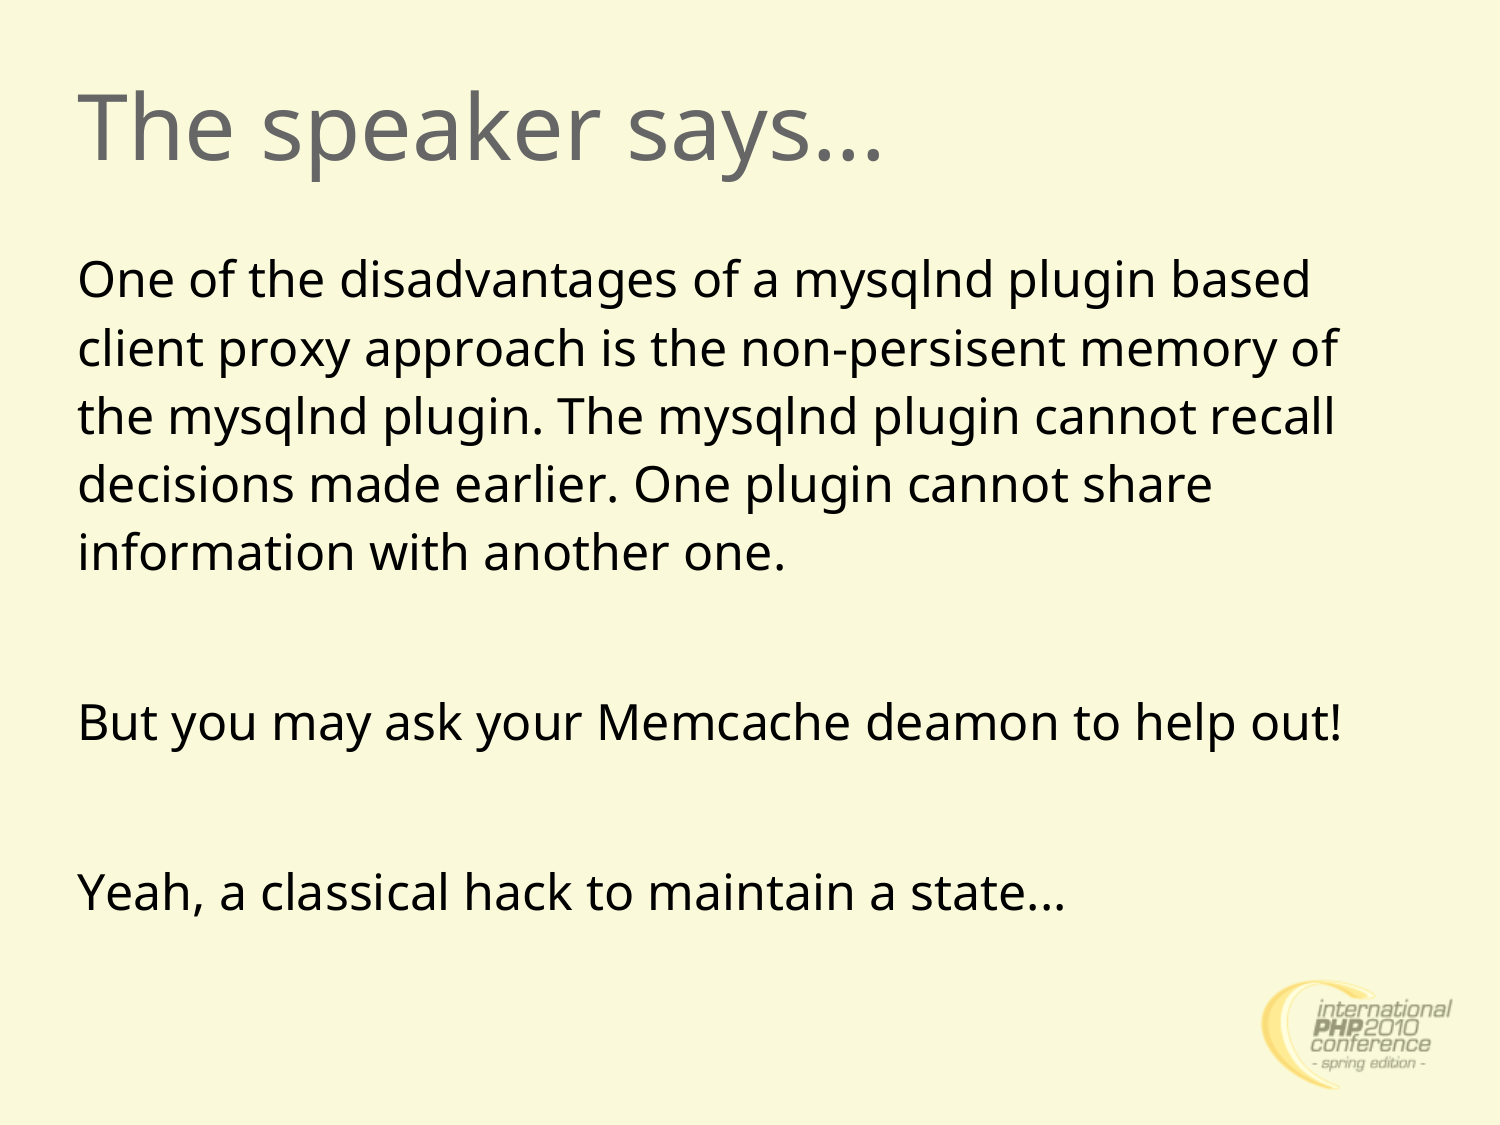

# The speaker says...
One of the disadvantages of a mysqlnd plugin based client proxy approach is the non-persisent memory of the mysqlnd plugin. The mysqlnd plugin cannot recall decisions made earlier. One plugin cannot share information with another one.
But you may ask your Memcache deamon to help out!
Yeah, a classical hack to maintain a state...